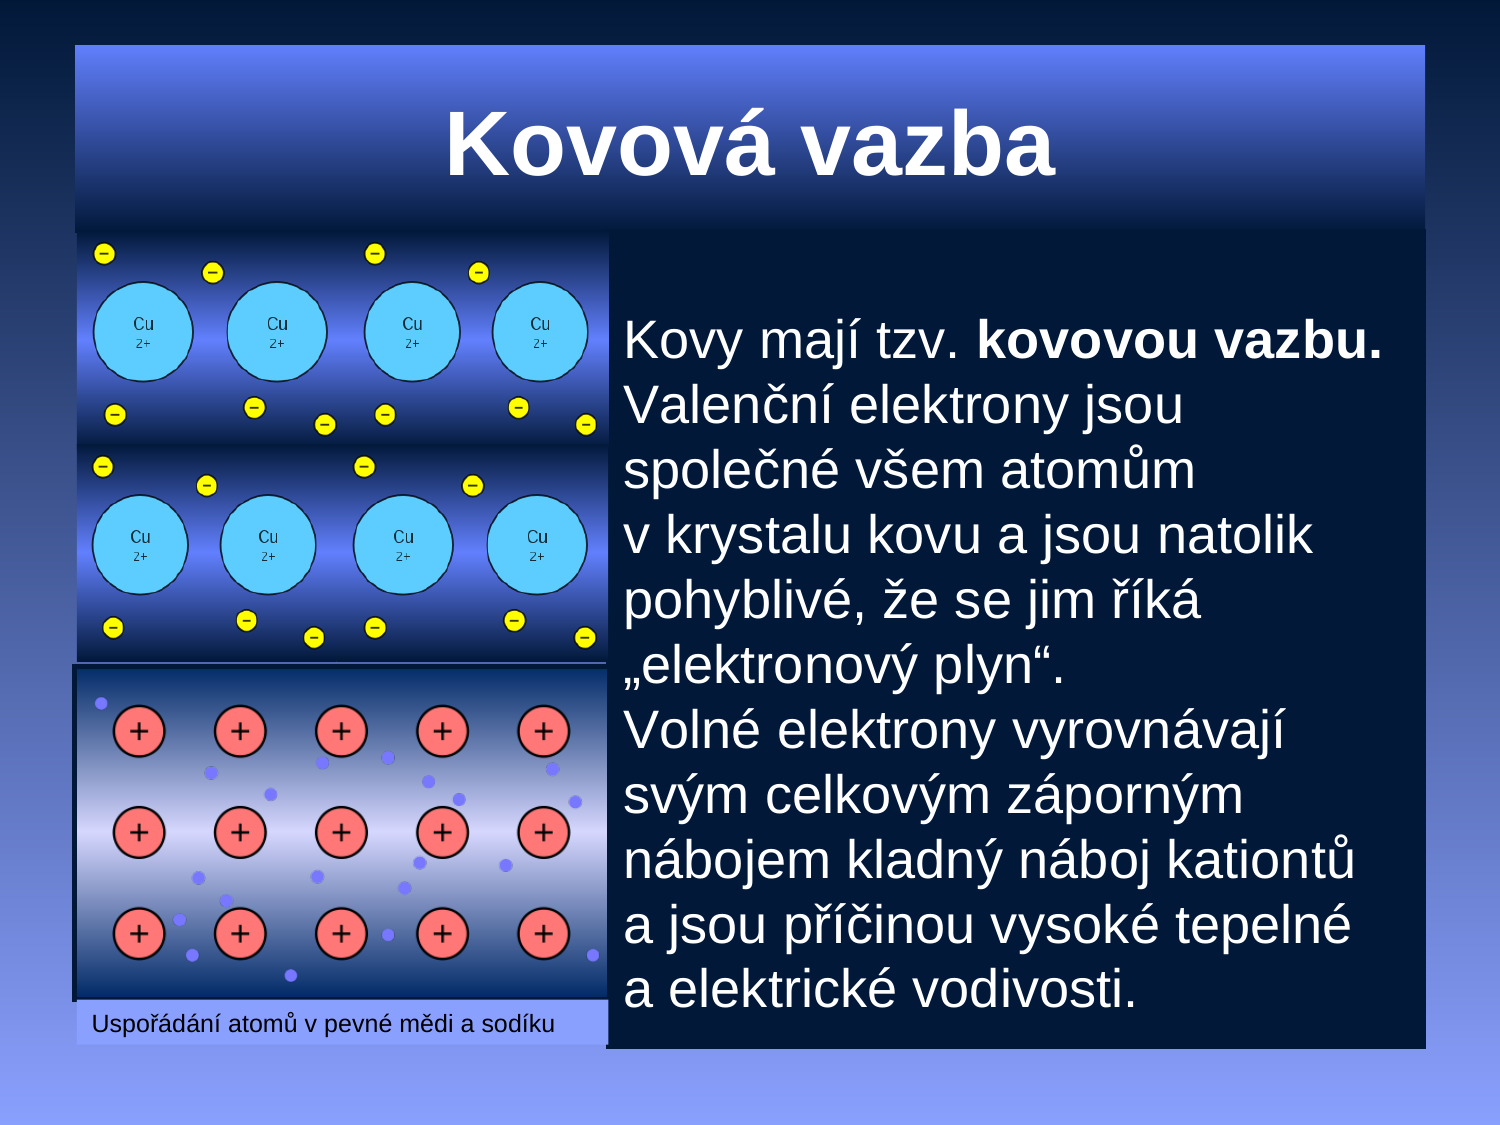

# Kovová vazba
Kovy mají tzv. kovovou vazbu.
Valenční elektrony jsou společné všem atomům
v krystalu kovu a jsou natolik pohyblivé, že se jim říká „elektronový plyn“.
Volné elektrony vyrovnávají
svým celkovým záporným nábojem kladný náboj kationtů
a jsou příčinou vysoké tepelné
a elektrické vodivosti.
Uspořádání atomů v pevné mědi a sodíku